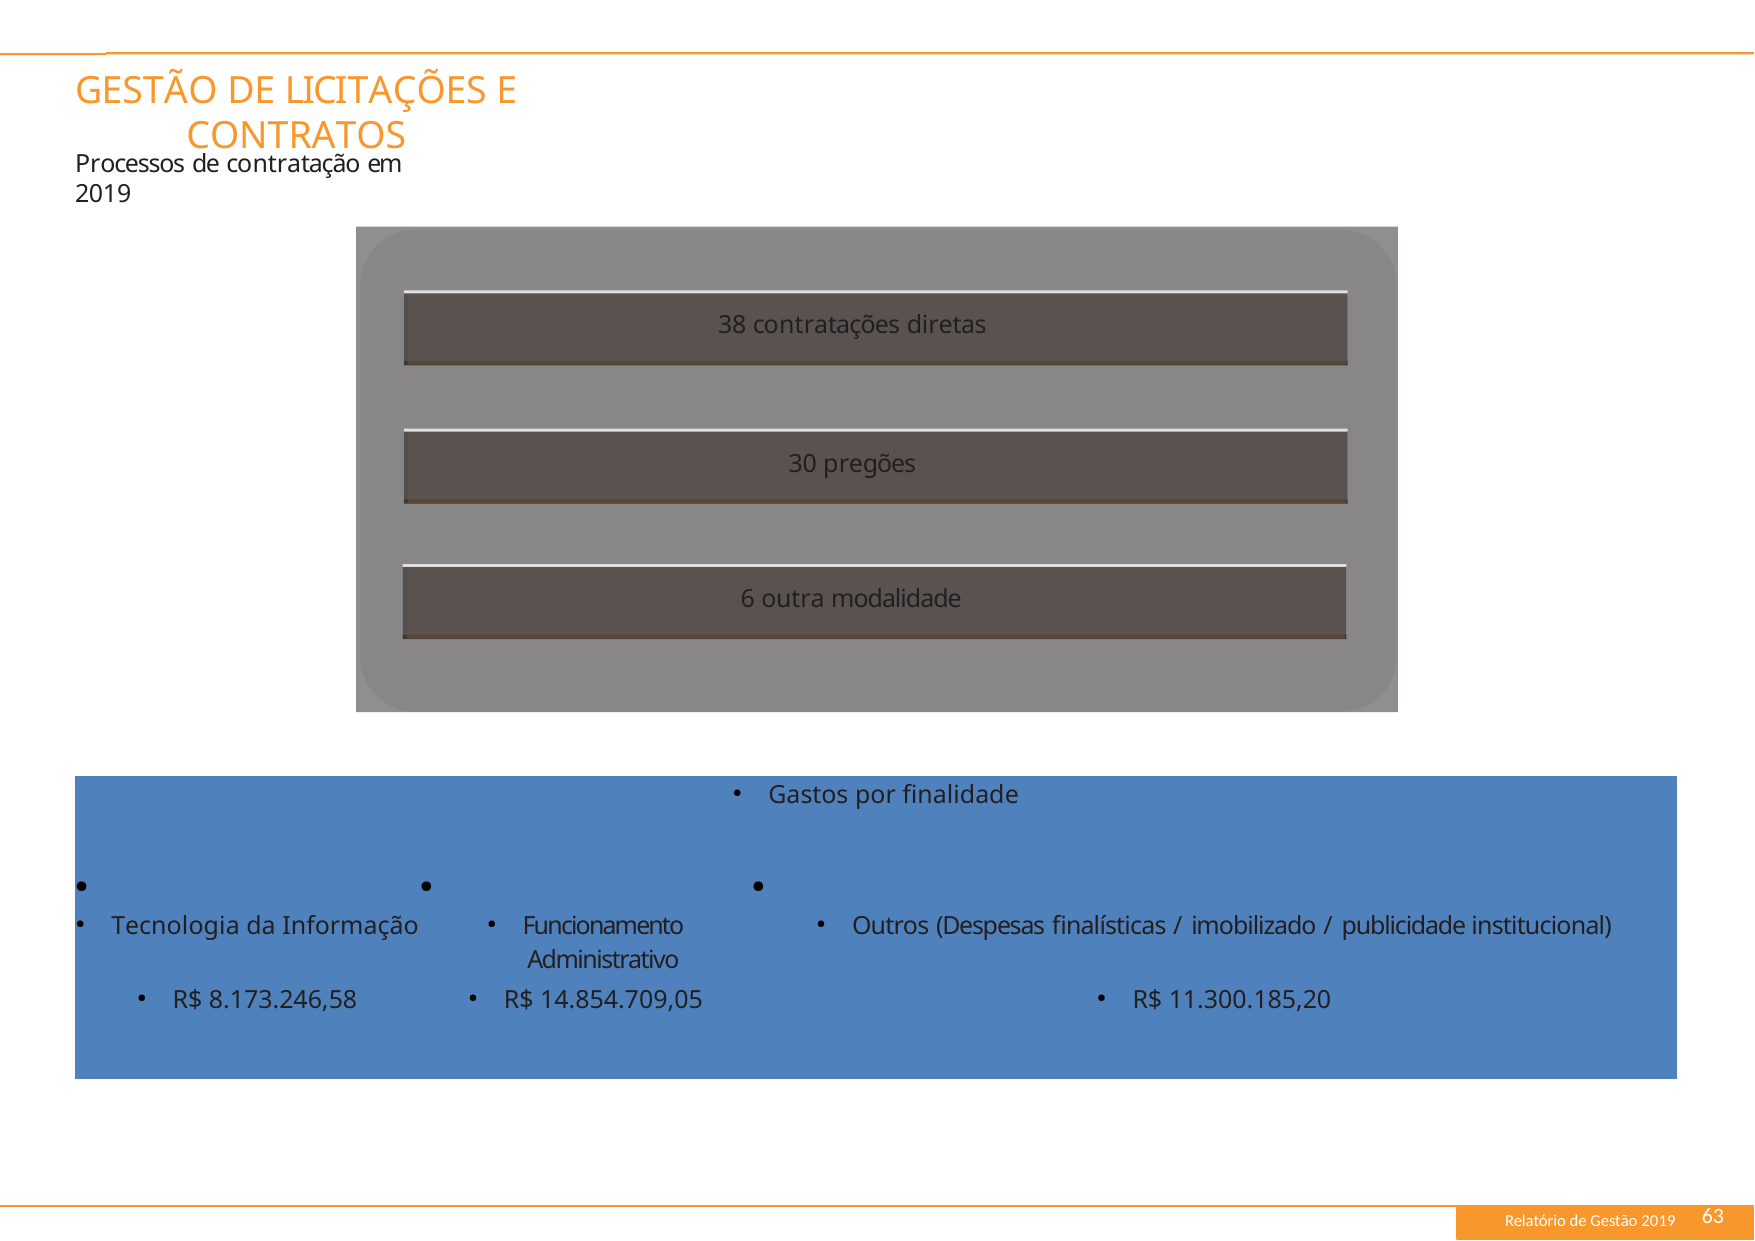

# GESTÃO DE LICITAÇÕES E CONTRATOS
Processos de contratação em 2019
38 contratações diretas
30 pregões
6 outra modalidade
| Gastos por finalidade | | |
| --- | --- | --- |
| Tecnologia da Informação | Funcionamento Administrativo | Outros (Despesas finalísticas / imobilizado / publicidade institucional) |
| R$ 8.173.246,58 | R$ 14.854.709,05 | R$ 11.300.185,20 |
63
Relatório de Gestão 2019